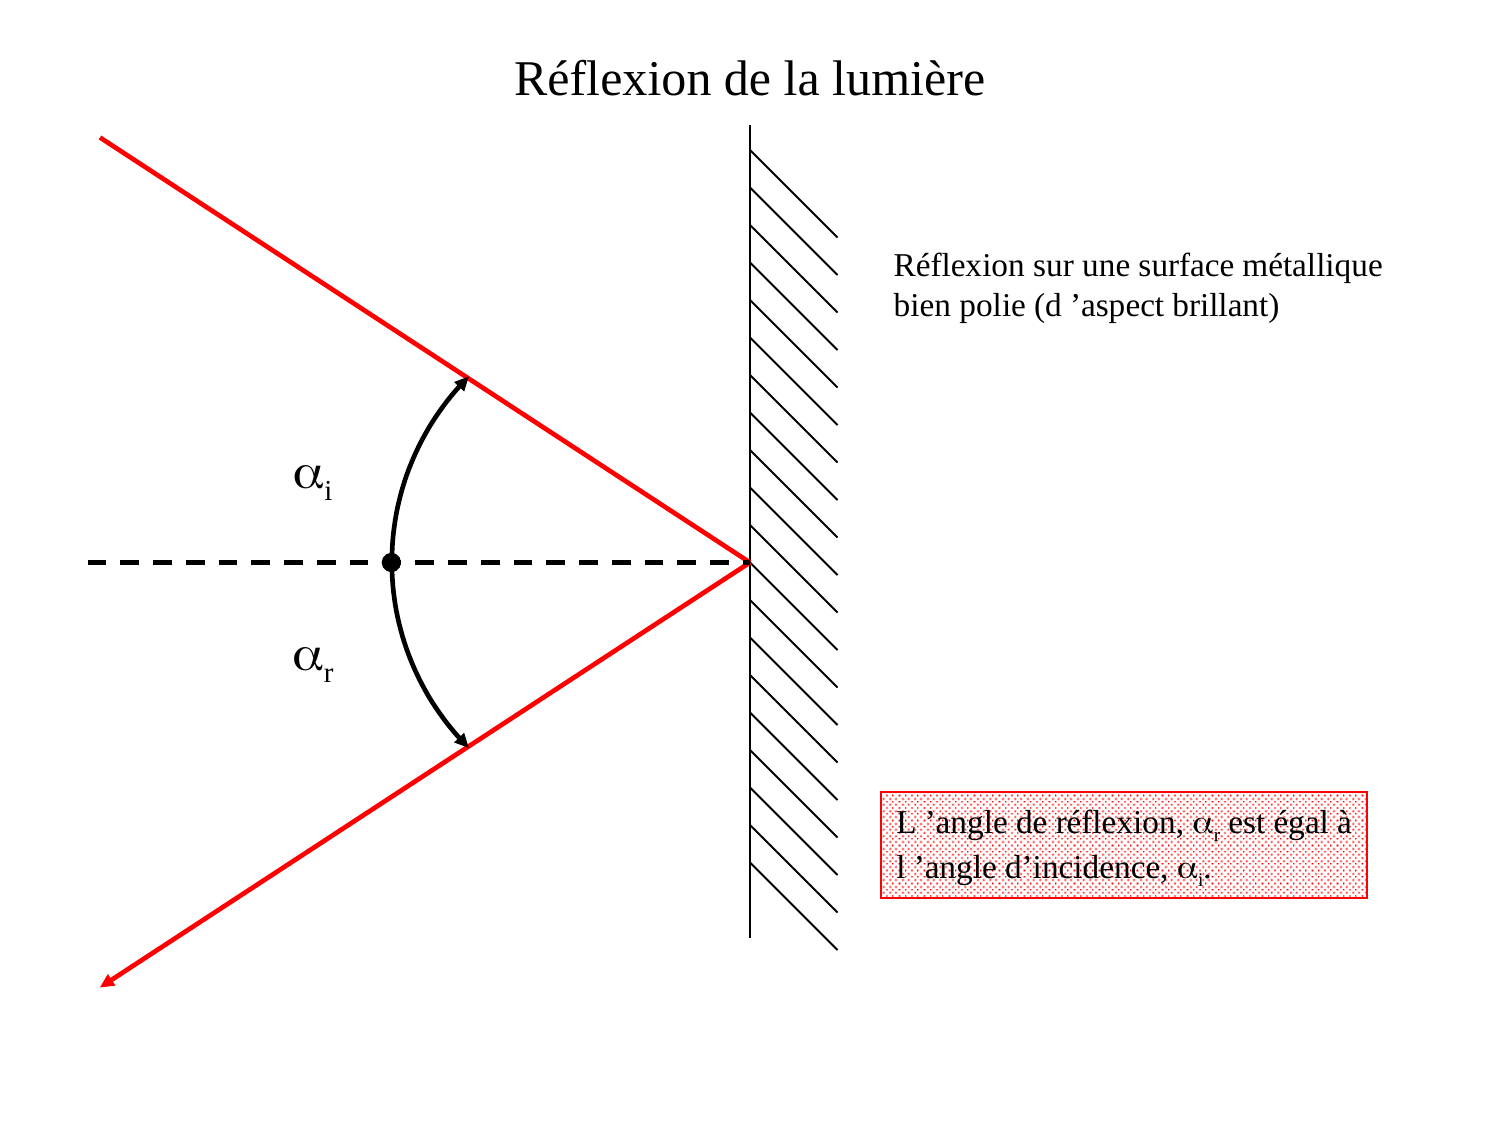

Réflexion de la lumière
i
r
Réflexion sur une surface métallique
bien polie (d ’aspect brillant)
L ’angle de réflexion, r est égal à
l ’angle d’incidence, i.